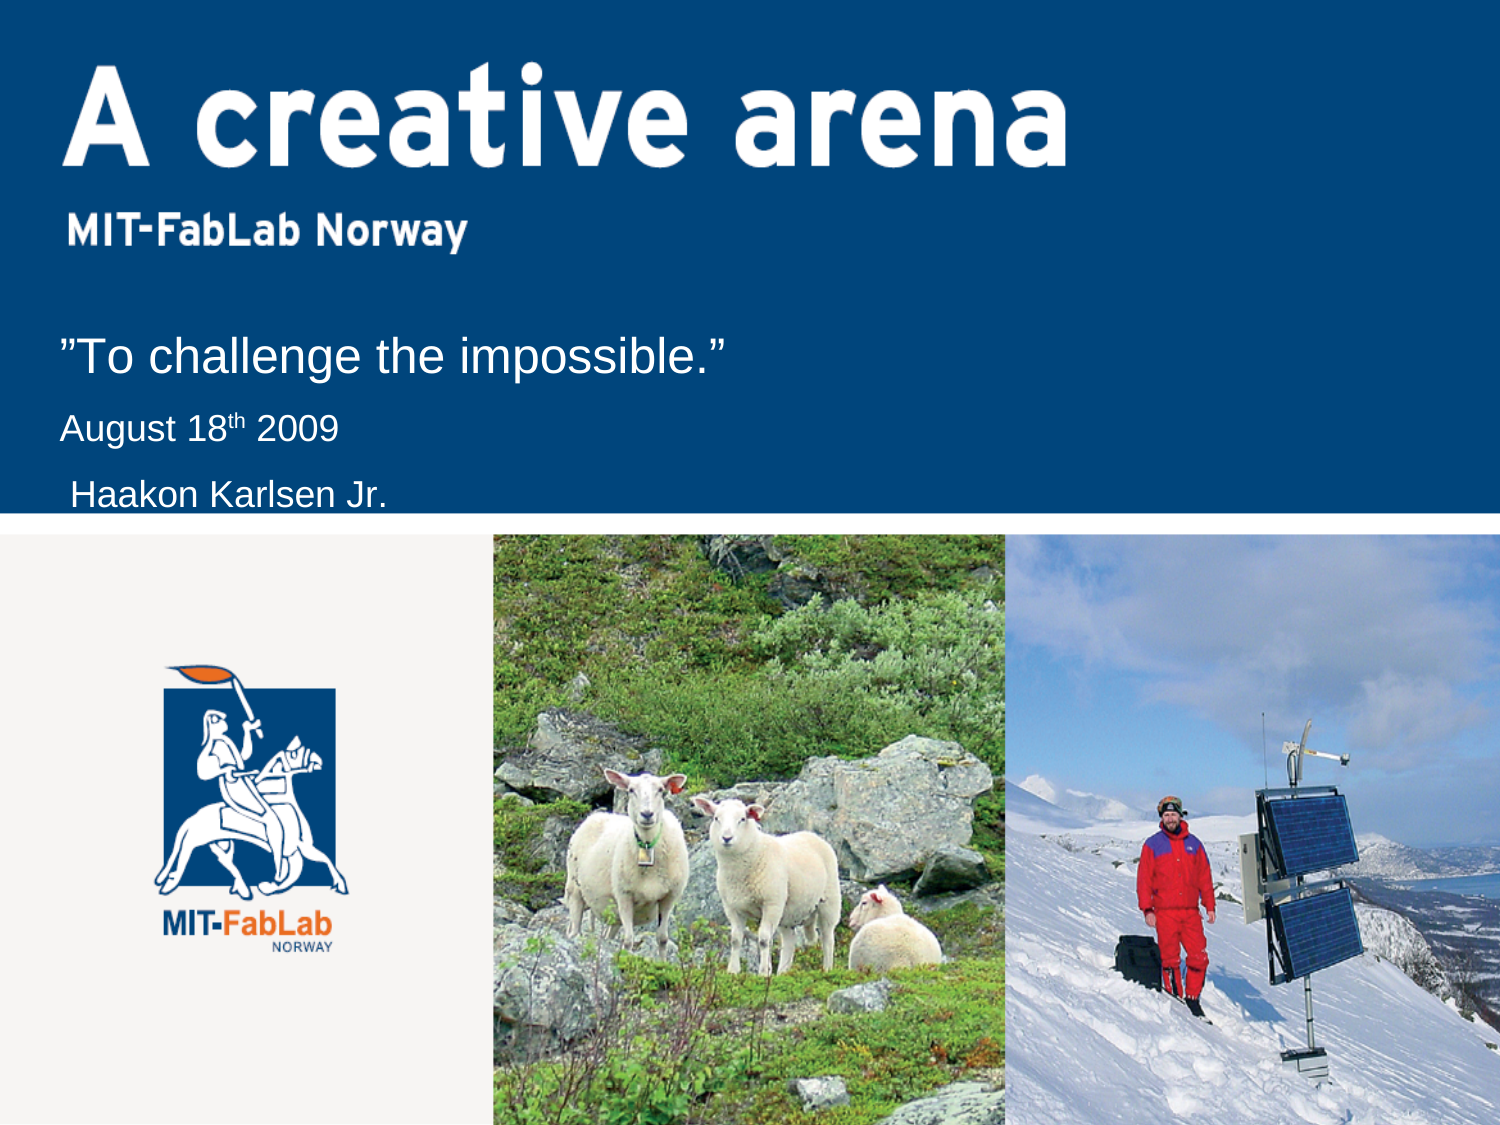

”To challenge the impossible.”
August 18th 2009
 Haakon Karlsen Jr.